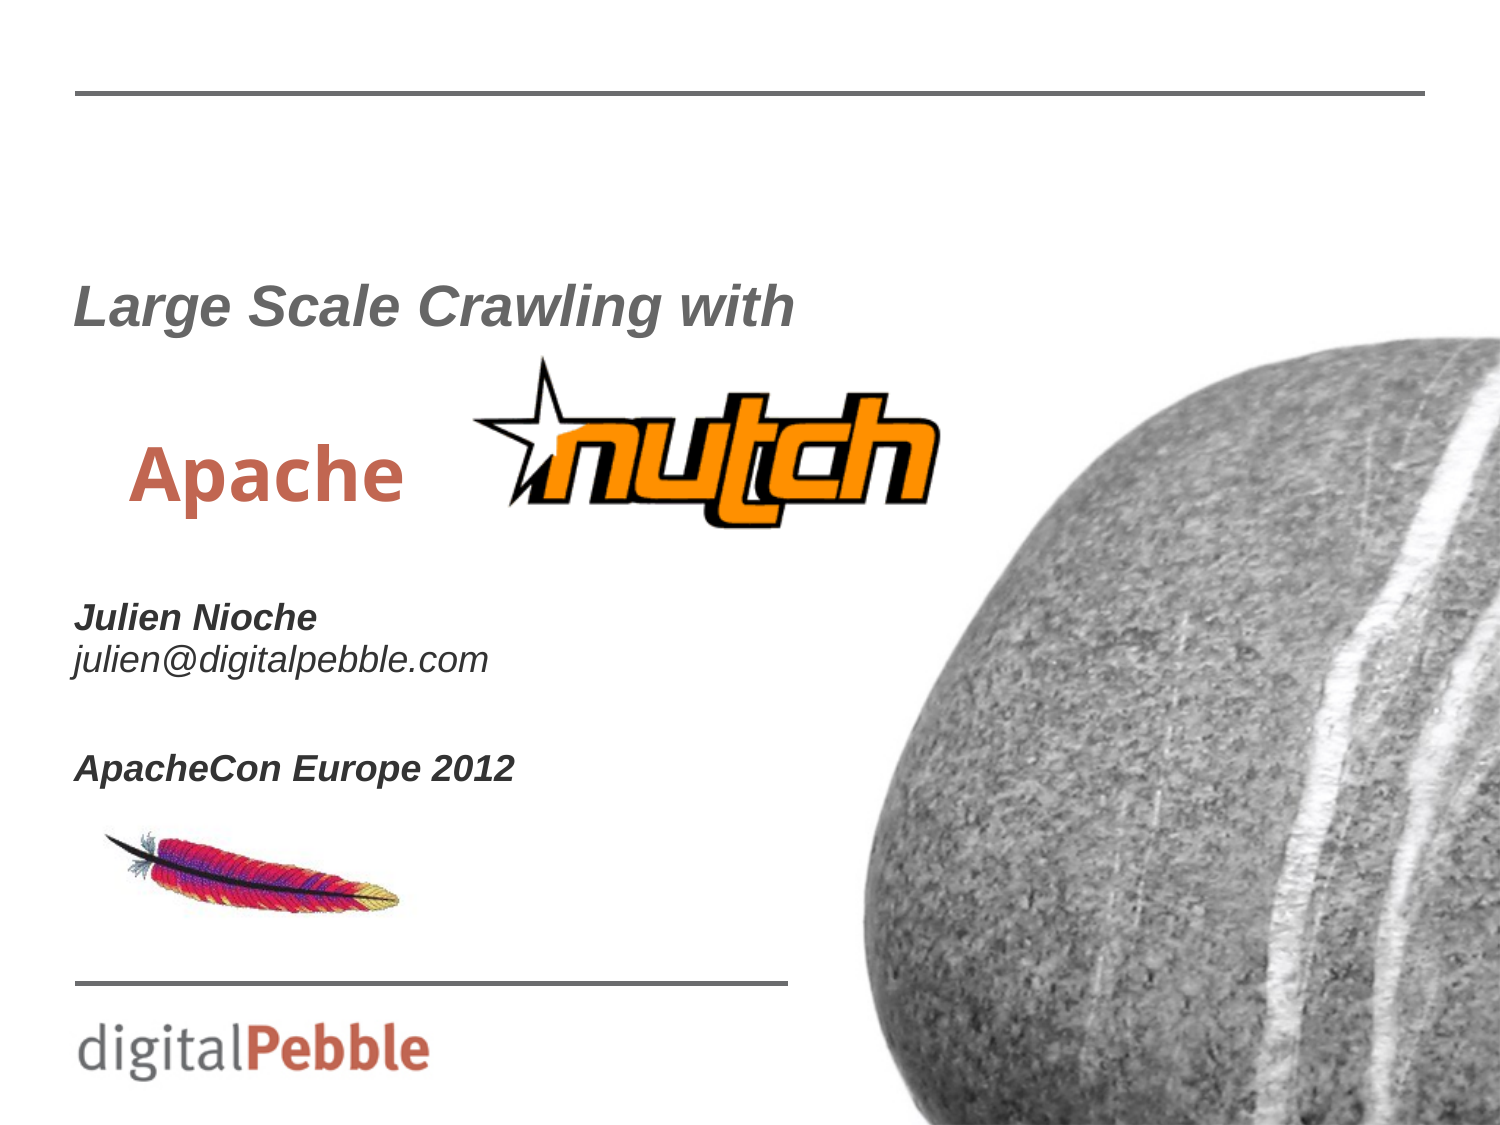

# Large Scale Crawling with
Apache
Julien Nioche	julien@digitalpebble.com
ApacheCon Europe 2012